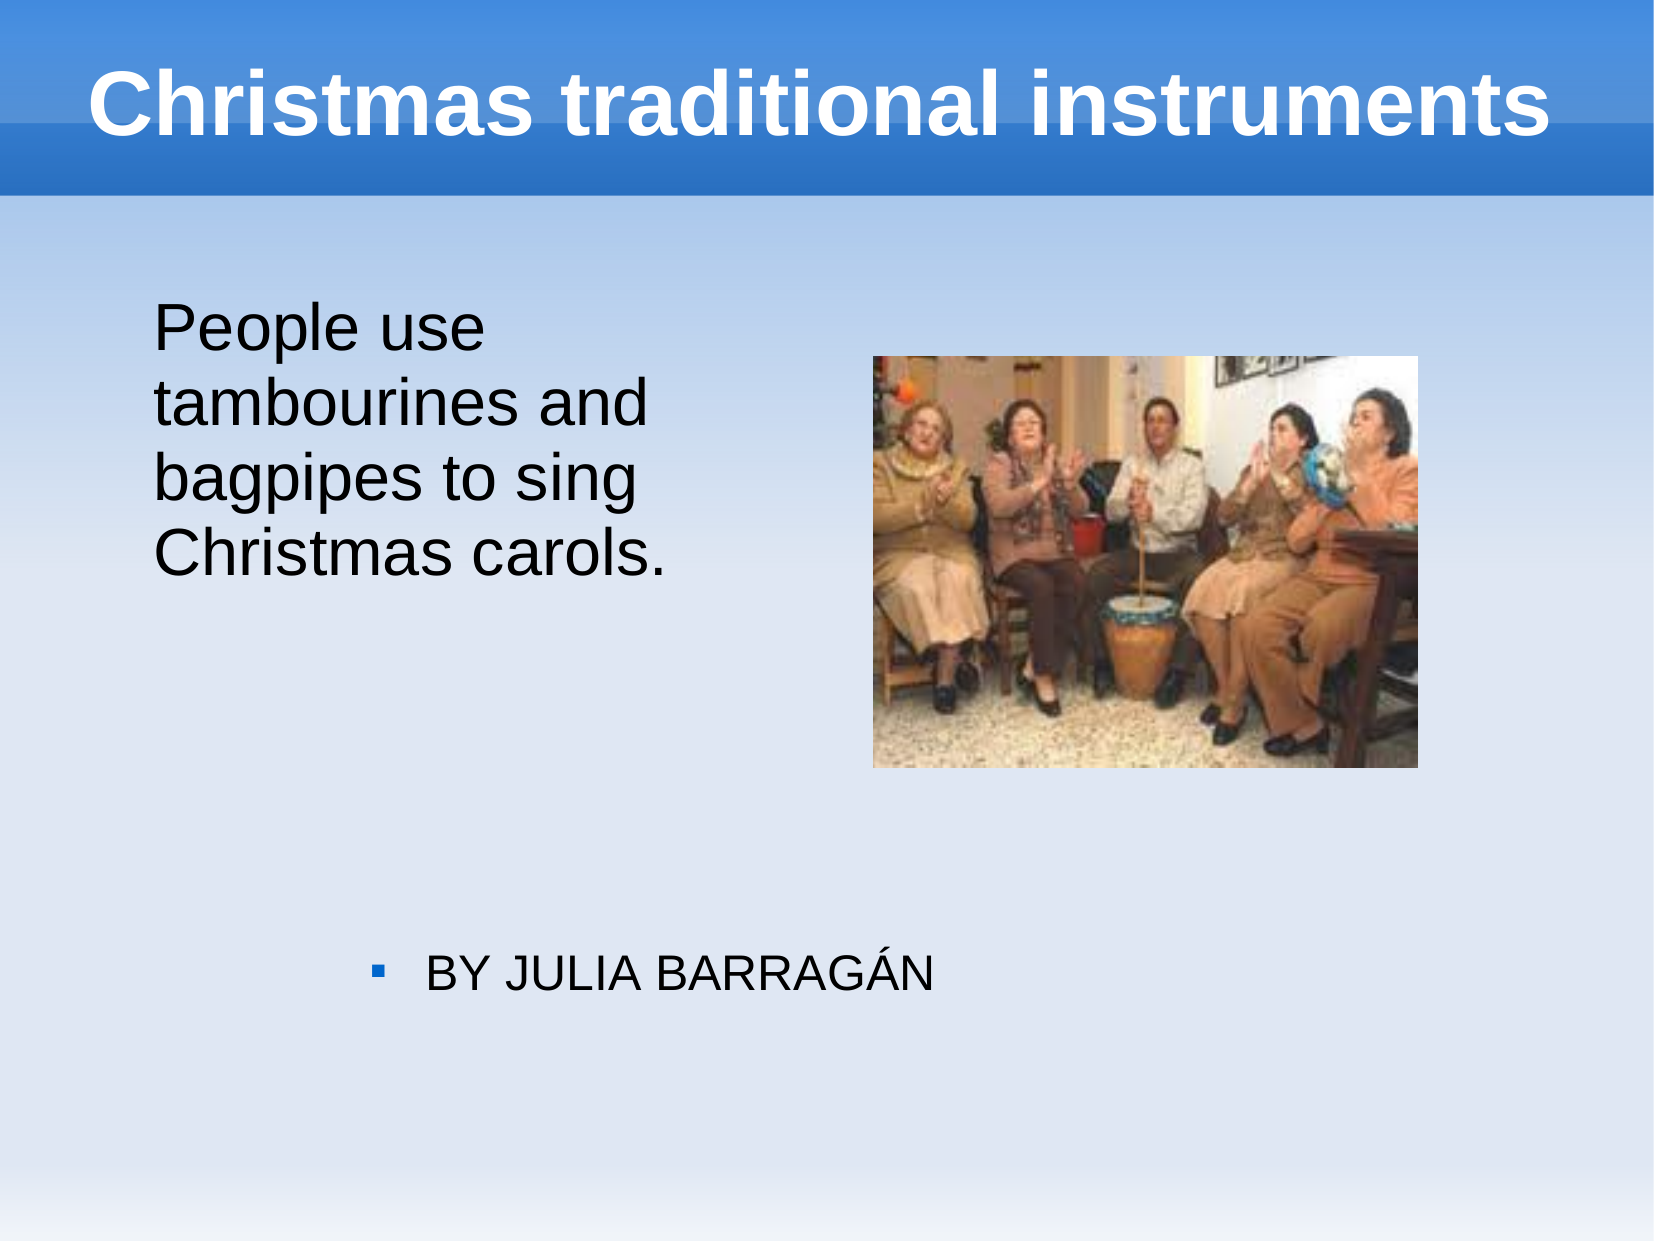

# Christmas traditional instruments
People use tambourines and bagpipes to sing Christmas carols.
BY JULIA BARRAGÁN